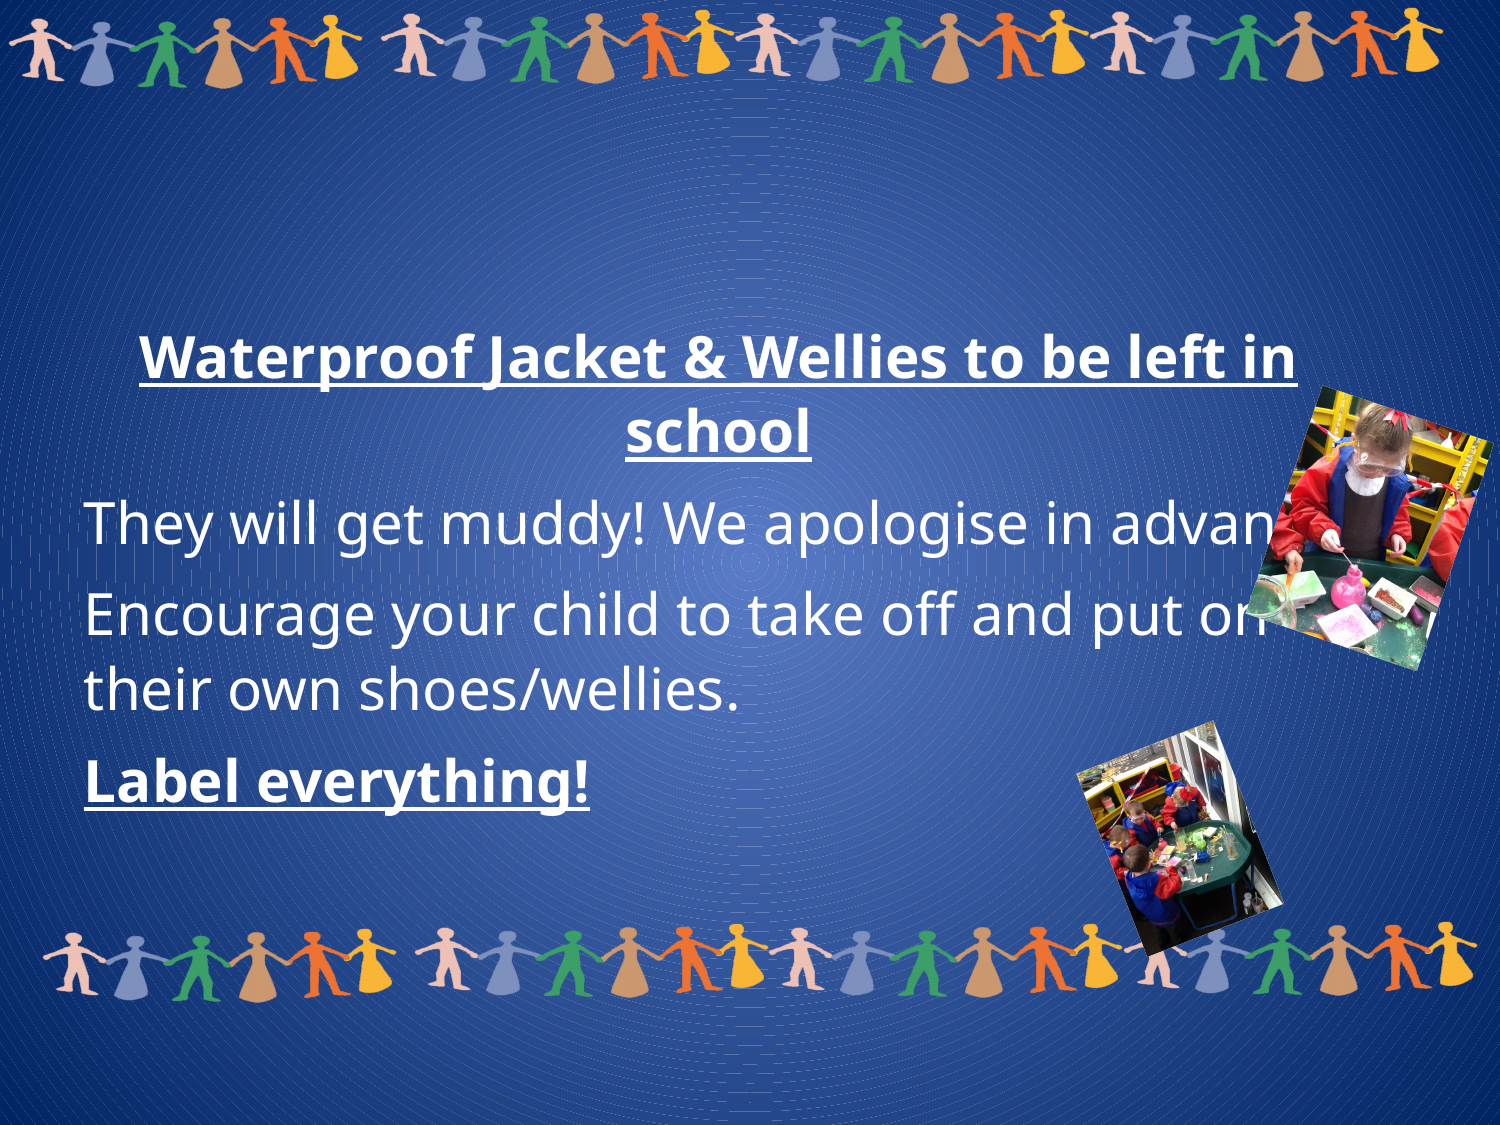

Waterproof Jacket & Wellies to be left in school
They will get muddy! We apologise in advance.
Encourage your child to take off and put on their own shoes/wellies.
Label everything!